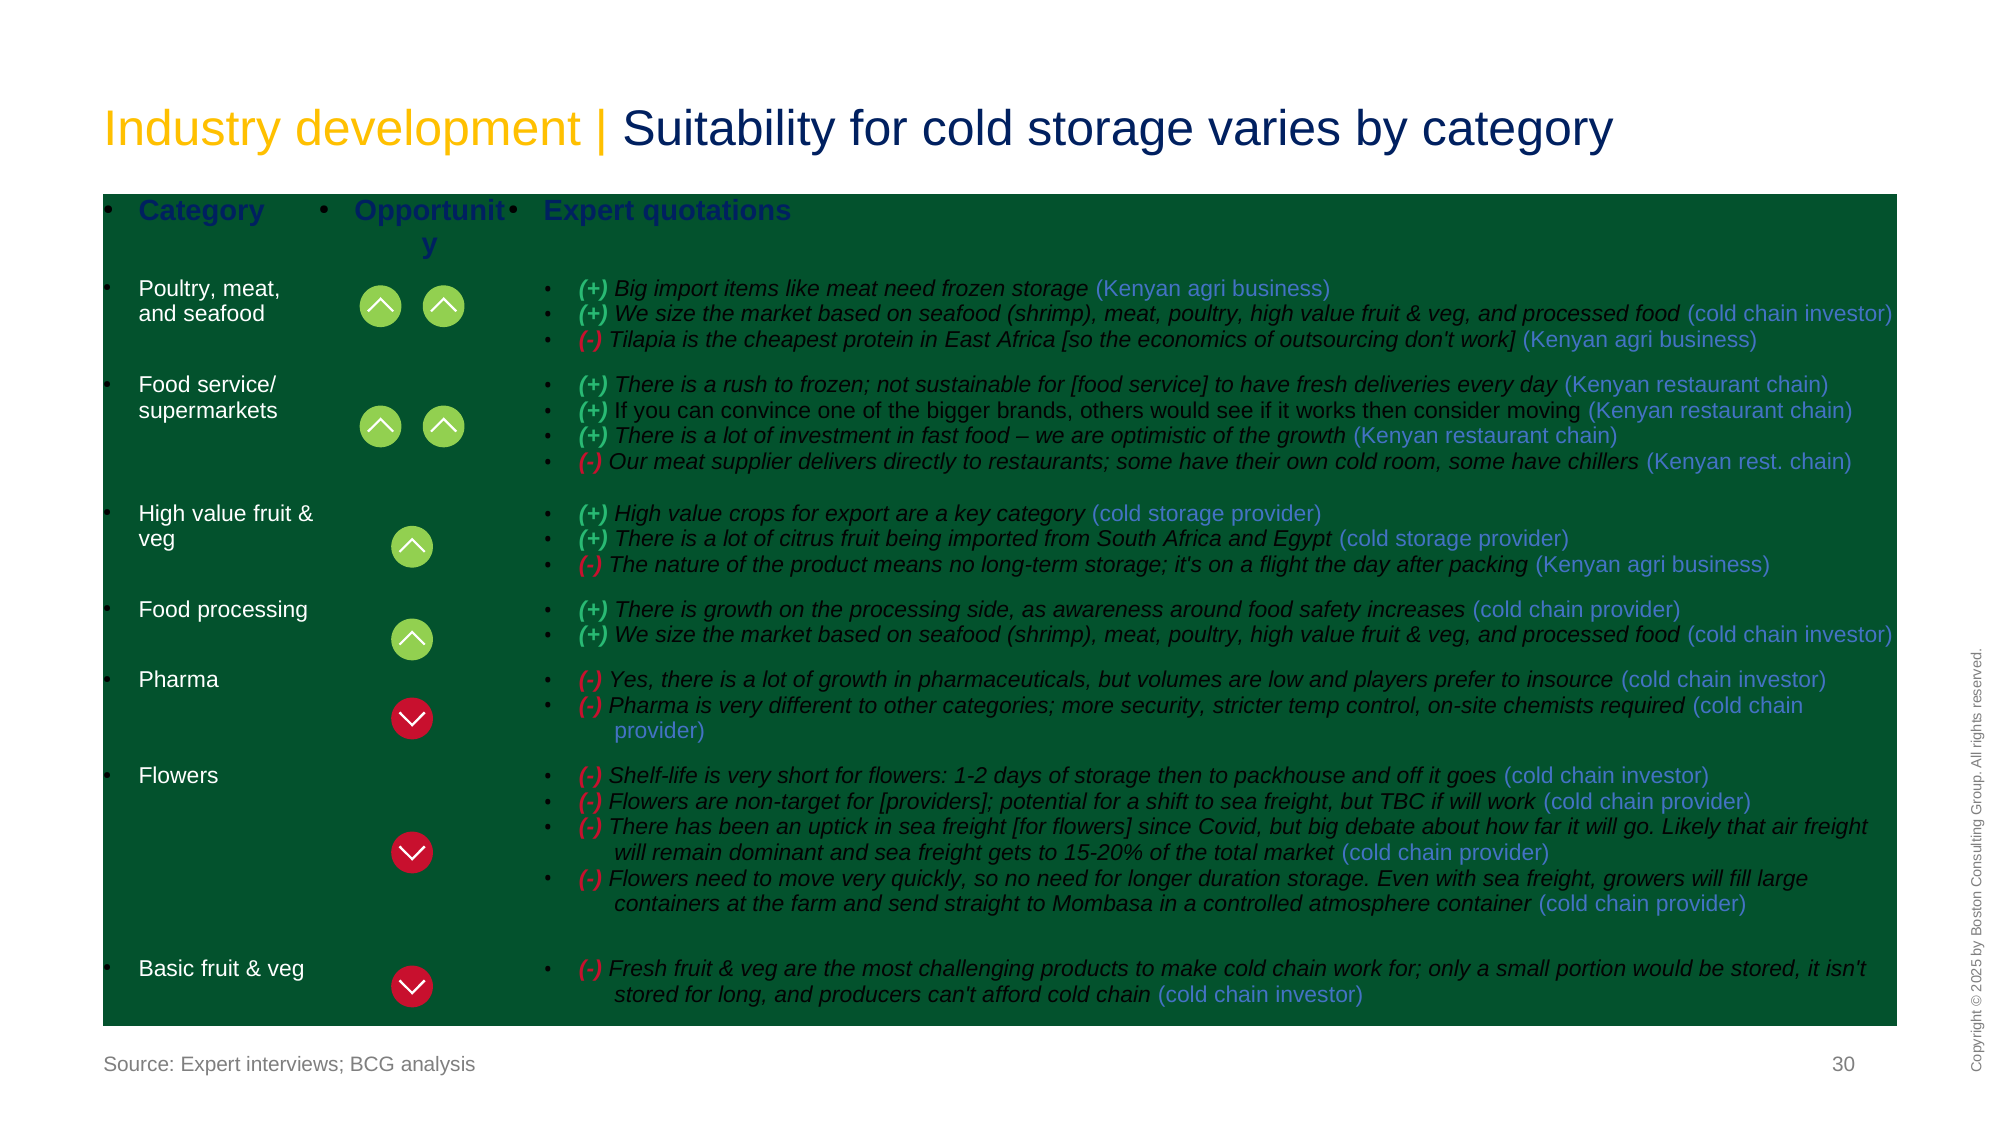

# Industry development | Suitability for cold storage varies by category
| Category | Opportunity | Expert quotations |
| --- | --- | --- |
| Poultry, meat, and seafood | | (+) Big import items like meat need frozen storage (Kenyan agri business) (+) We size the market based on seafood (shrimp), meat, poultry, high value fruit & veg, and processed food (cold chain investor) (-) Tilapia is the cheapest protein in East Africa [so the economics of outsourcing don't work] (Kenyan agri business) |
| Food service/ supermarkets | | (+) There is a rush to frozen; not sustainable for [food service] to have fresh deliveries every day (Kenyan restaurant chain) (+) If you can convince one of the bigger brands, others would see if it works then consider moving (Kenyan restaurant chain) (+) There is a lot of investment in fast food – we are optimistic of the growth (Kenyan restaurant chain) (-) Our meat supplier delivers directly to restaurants; some have their own cold room, some have chillers (Kenyan rest. chain) |
| High value fruit & veg | | (+) High value crops for export are a key category (cold storage provider) (+) There is a lot of citrus fruit being imported from South Africa and Egypt (cold storage provider) (-) The nature of the product means no long-term storage; it's on a flight the day after packing (Kenyan agri business) |
| Food processing | | (+) There is growth on the processing side, as awareness around food safety increases (cold chain provider) (+) We size the market based on seafood (shrimp), meat, poultry, high value fruit & veg, and processed food (cold chain investor) |
| Pharma | | (-) Yes, there is a lot of growth in pharmaceuticals, but volumes are low and players prefer to insource (cold chain investor) (-) Pharma is very different to other categories; more security, stricter temp control, on-site chemists required (cold chain provider) |
| Flowers | | (-) Shelf-life is very short for flowers: 1-2 days of storage then to packhouse and off it goes (cold chain investor) (-) Flowers are non-target for [providers]; potential for a shift to sea freight, but TBC if will work (cold chain provider) (-) There has been an uptick in sea freight [for flowers] since Covid, but big debate about how far it will go. Likely that air freight will remain dominant and sea freight gets to 15-20% of the total market (cold chain provider) (-) Flowers need to move very quickly, so no need for longer duration storage. Even with sea freight, growers will fill large containers at the farm and send straight to Mombasa in a controlled atmosphere container (cold chain provider) |
| Basic fruit & veg | | (-) Fresh fruit & veg are the most challenging products to make cold chain work for; only a small portion would be stored, it isn't stored for long, and producers can't afford cold chain (cold chain investor) |
Source: Expert interviews; BCG analysis